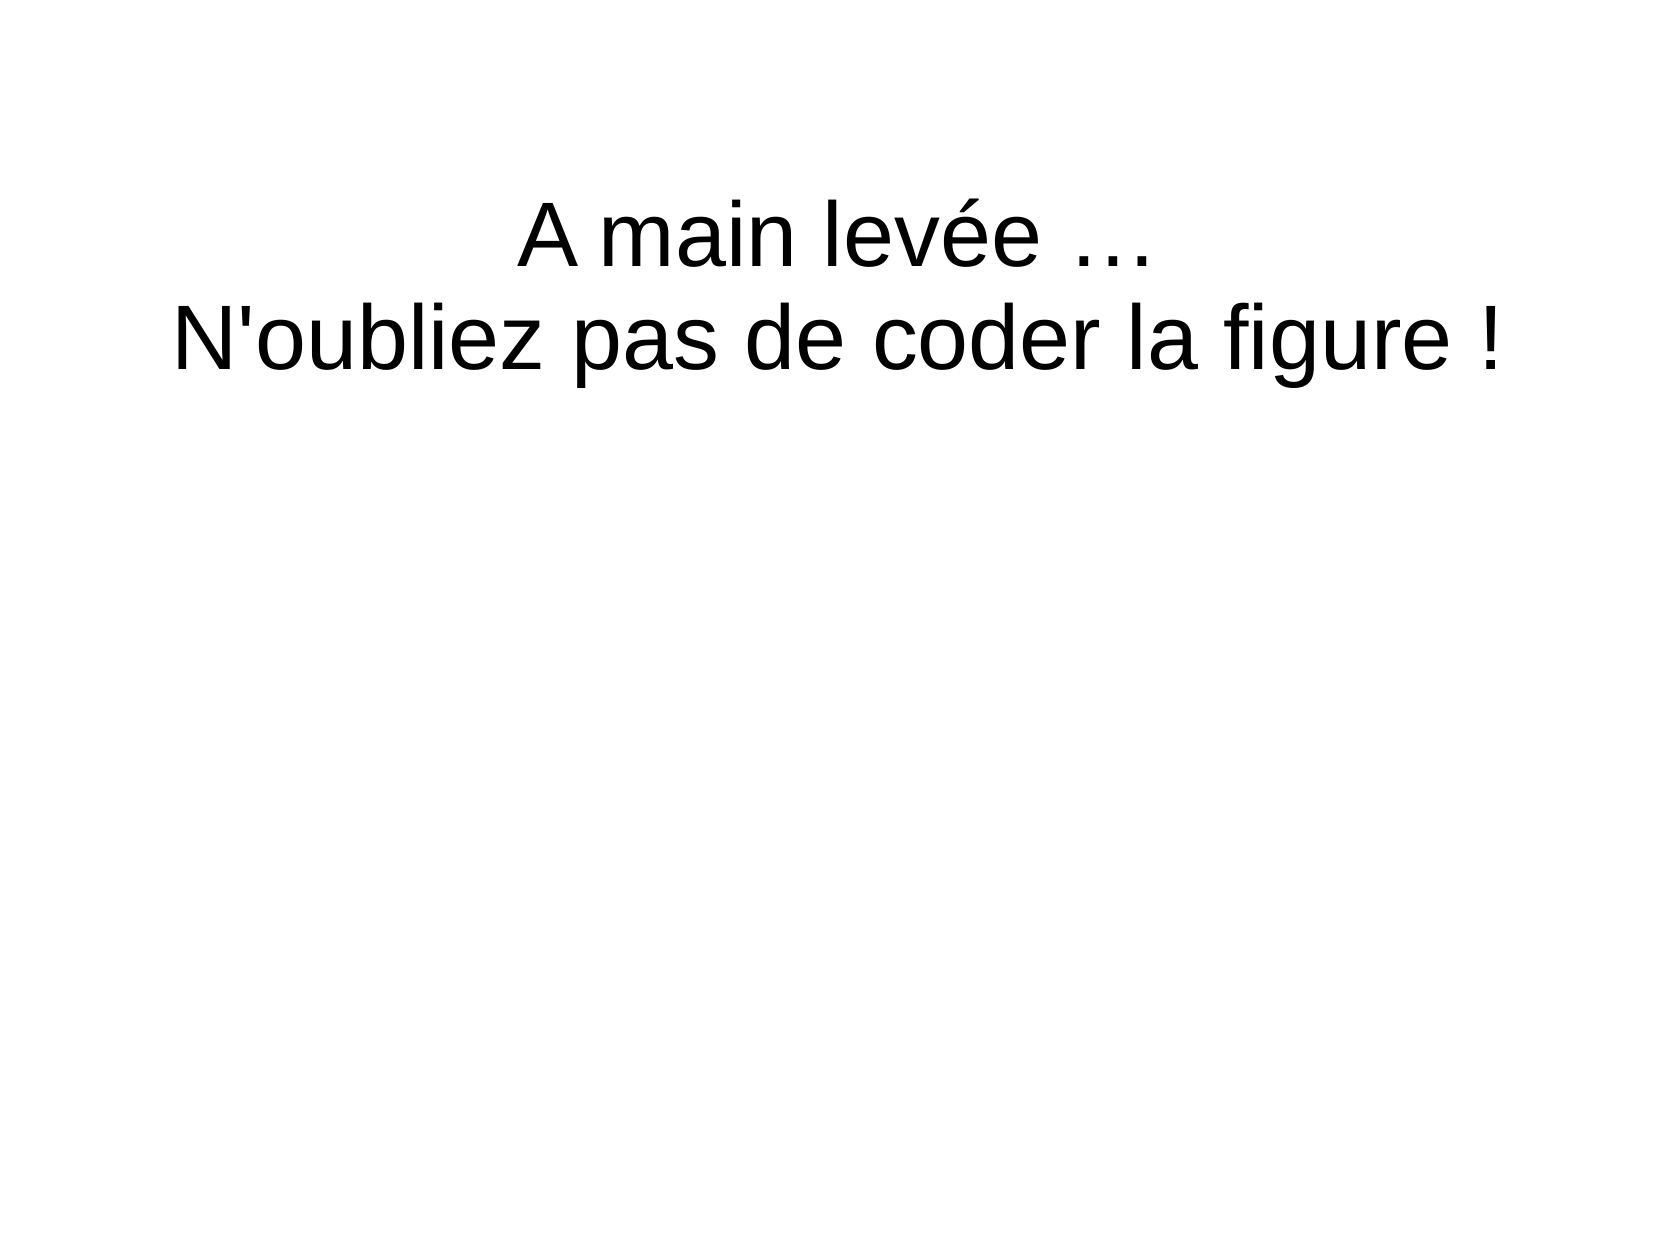

# A main levée … N'oubliez pas de coder la figure !